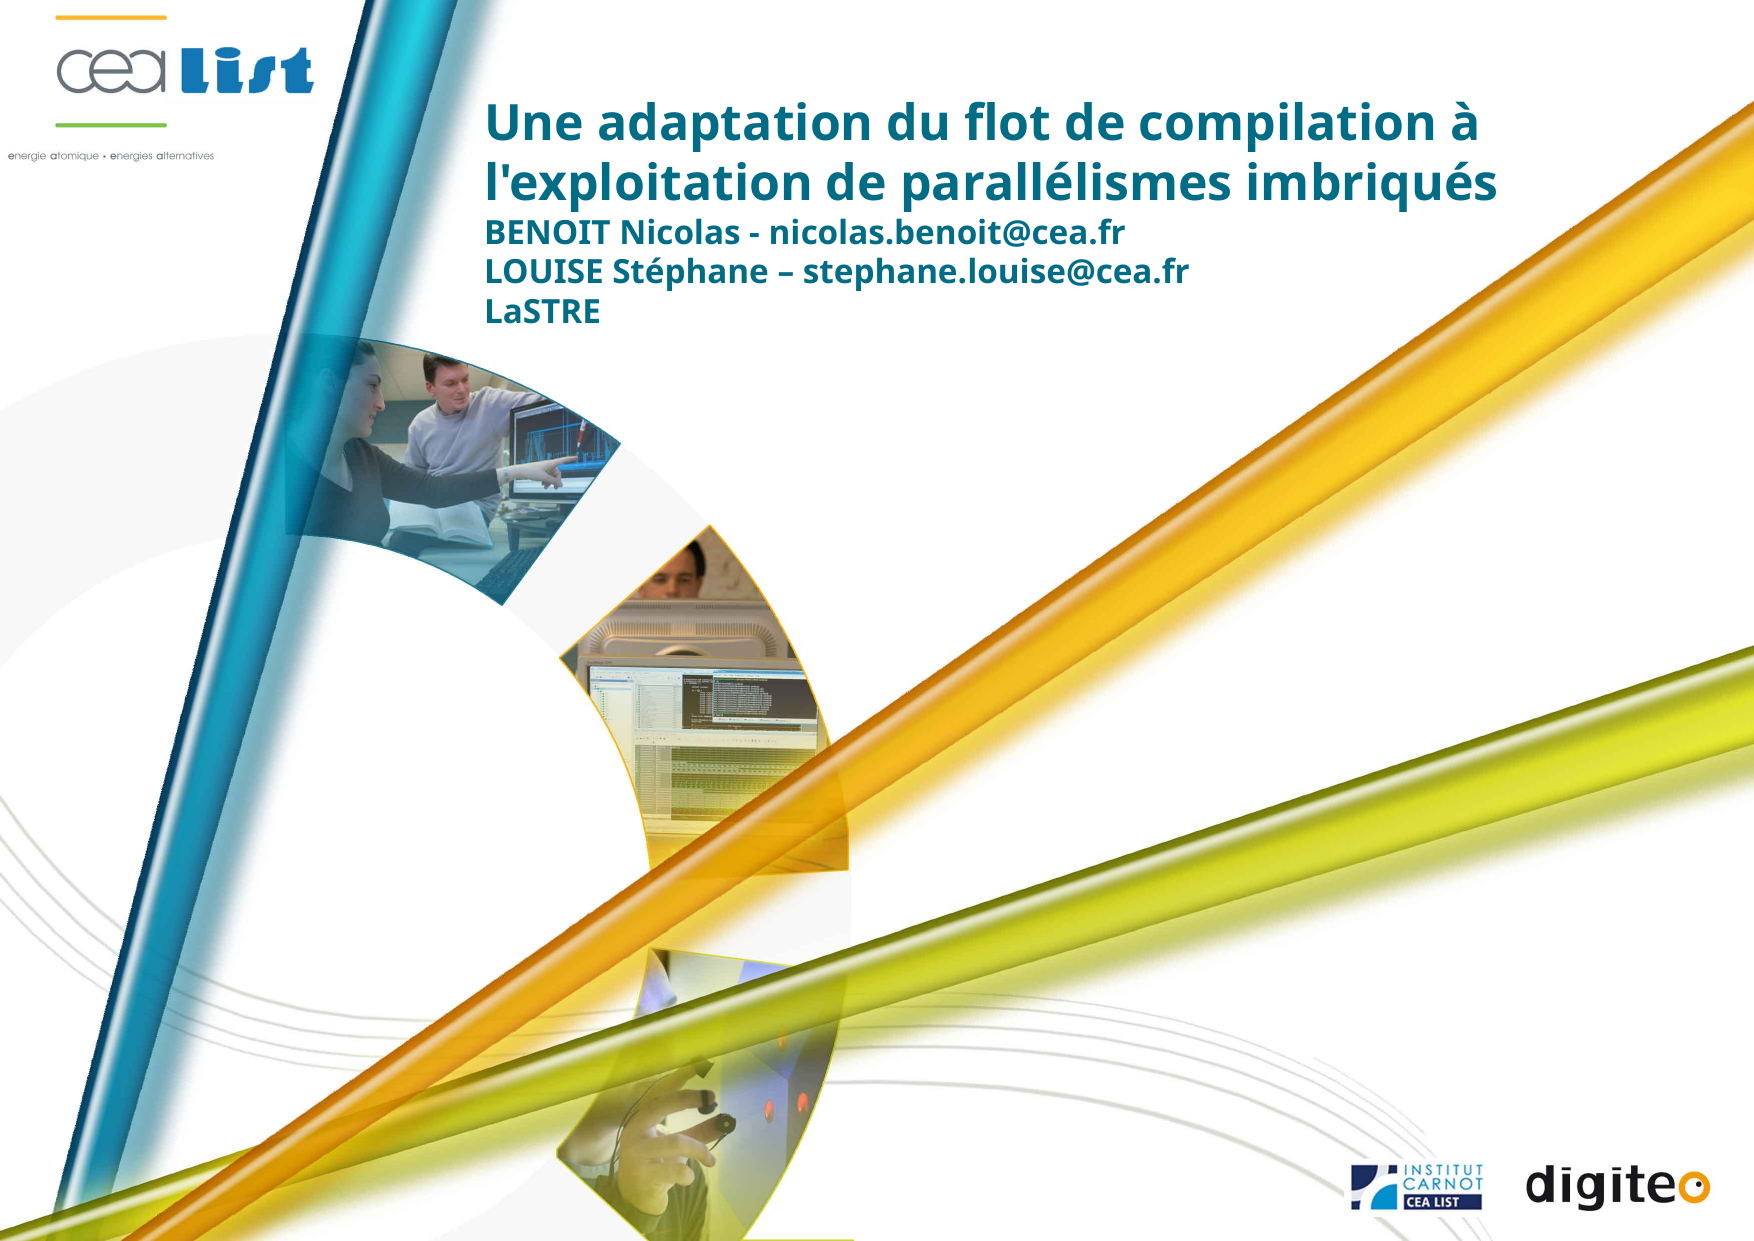

# Une adaptation du flot de compilation à l'exploitation de parallélismes imbriqués BENOIT Nicolas - nicolas.benoit@cea.fr LOUISE Stéphane – stephane.louise@cea.fr LaSTRE